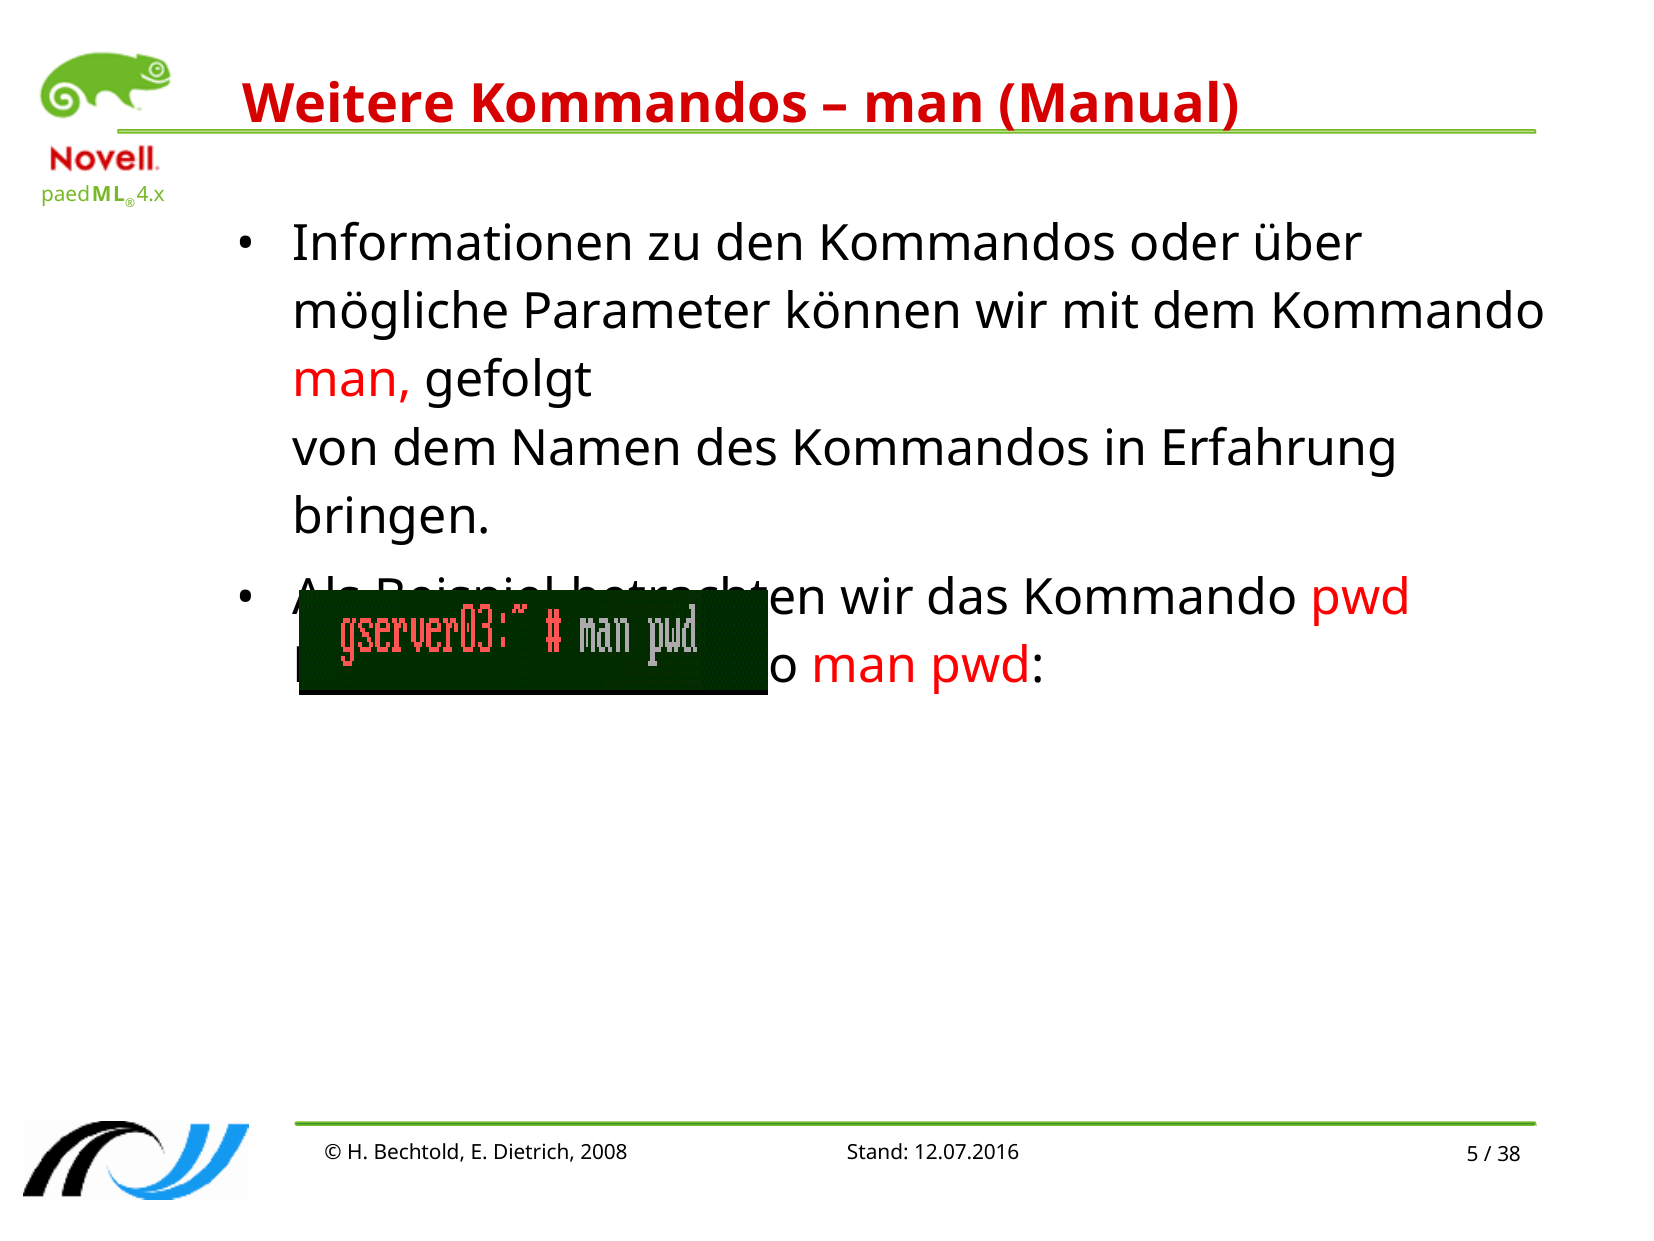

# Weitere Kommandos – man (Manual)
Informationen zu den Kommandos oder über mögliche Parameter können wir mit dem Kommando man, gefolgt
von dem Namen des Kommandos in Erfahrung bringen.
Als Beispiel betrachten wir das Kommando pwd
Der Befehl lautet also man pwd:
© H. Bechtold, E. Dietrich, 2008
12.07.2016
5